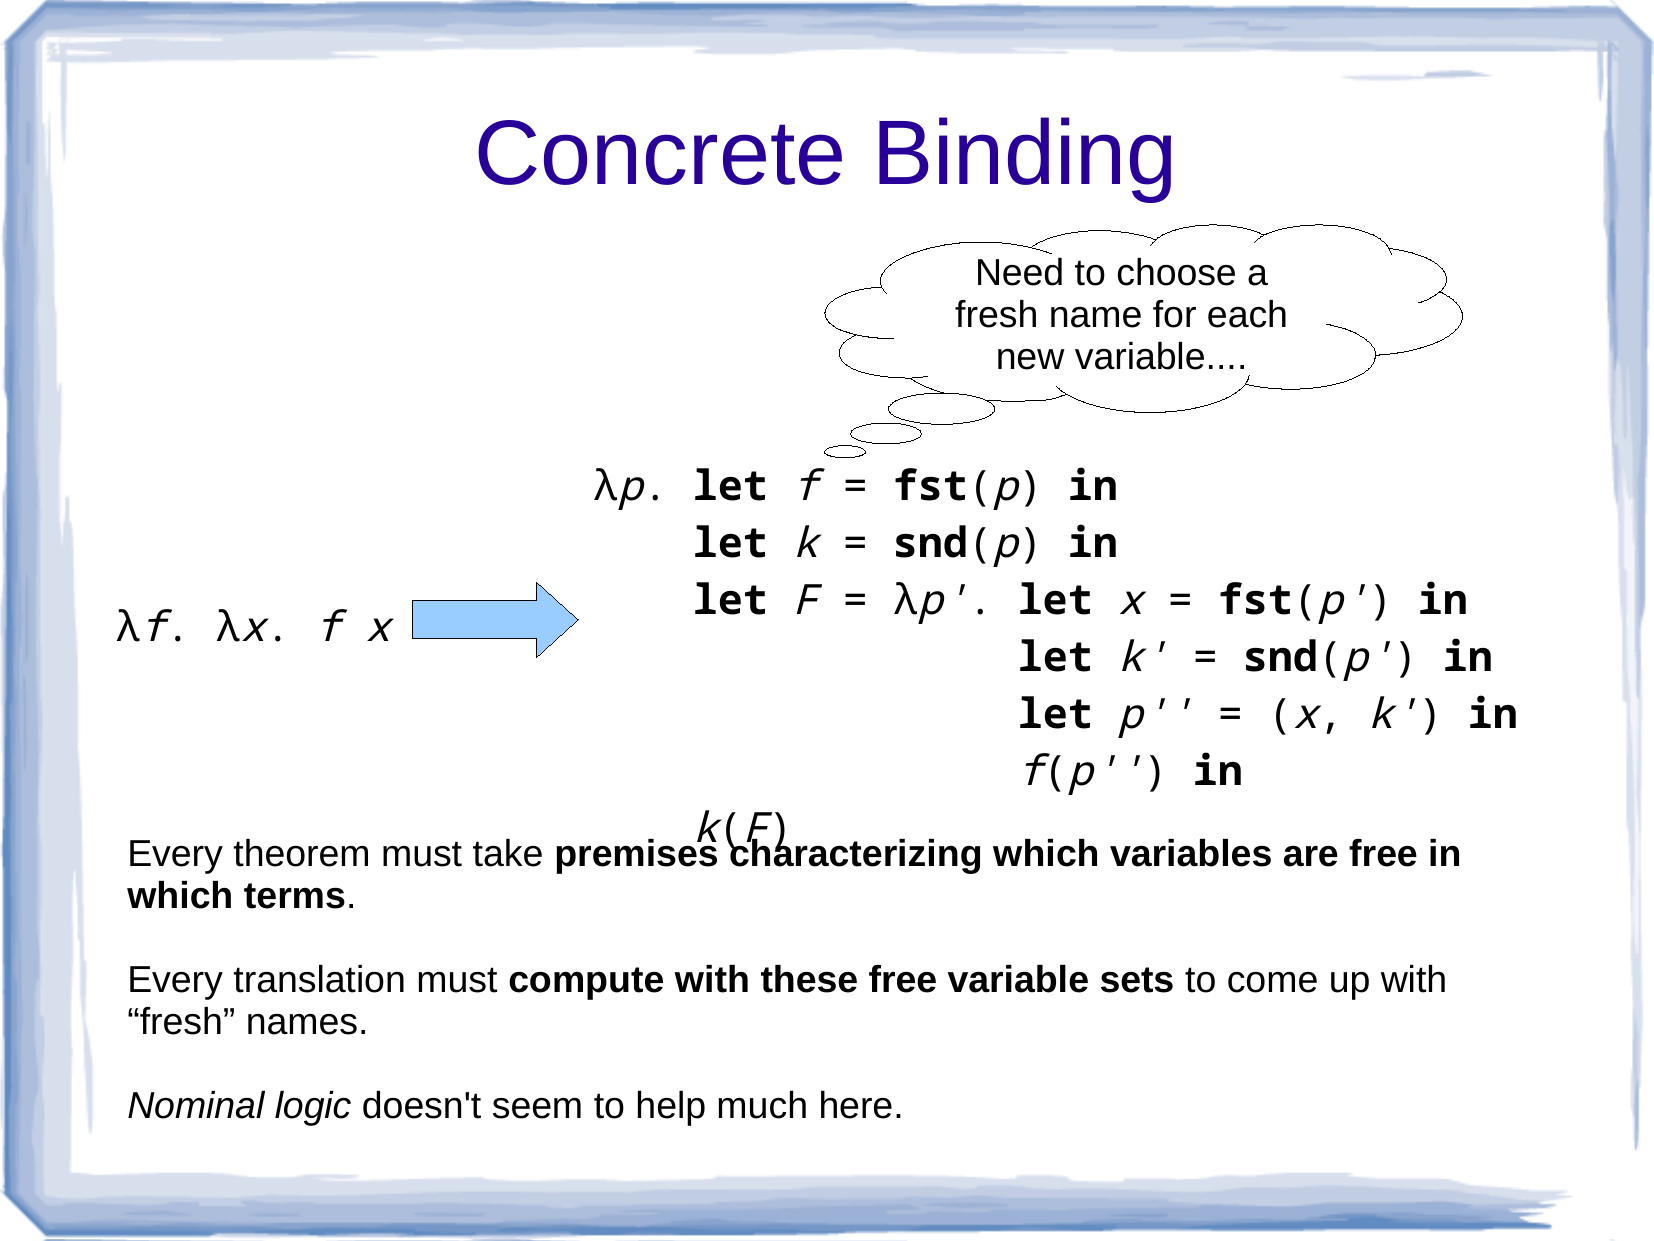

# Concrete Binding
Need to choose a fresh name for each new variable....
λp. let f = fst(p) in
 let k = snd(p) in
 let F = λp'. let x = fst(p') in
 let k' = snd(p') in
 let p'' = (x, k') in
 f(p'') in
 k(F)
λf. λx. f x
Every theorem must take premises characterizing which variables are free in which terms.
Every translation must compute with these free variable sets to come up with “fresh” names.
Nominal logic doesn't seem to help much here.